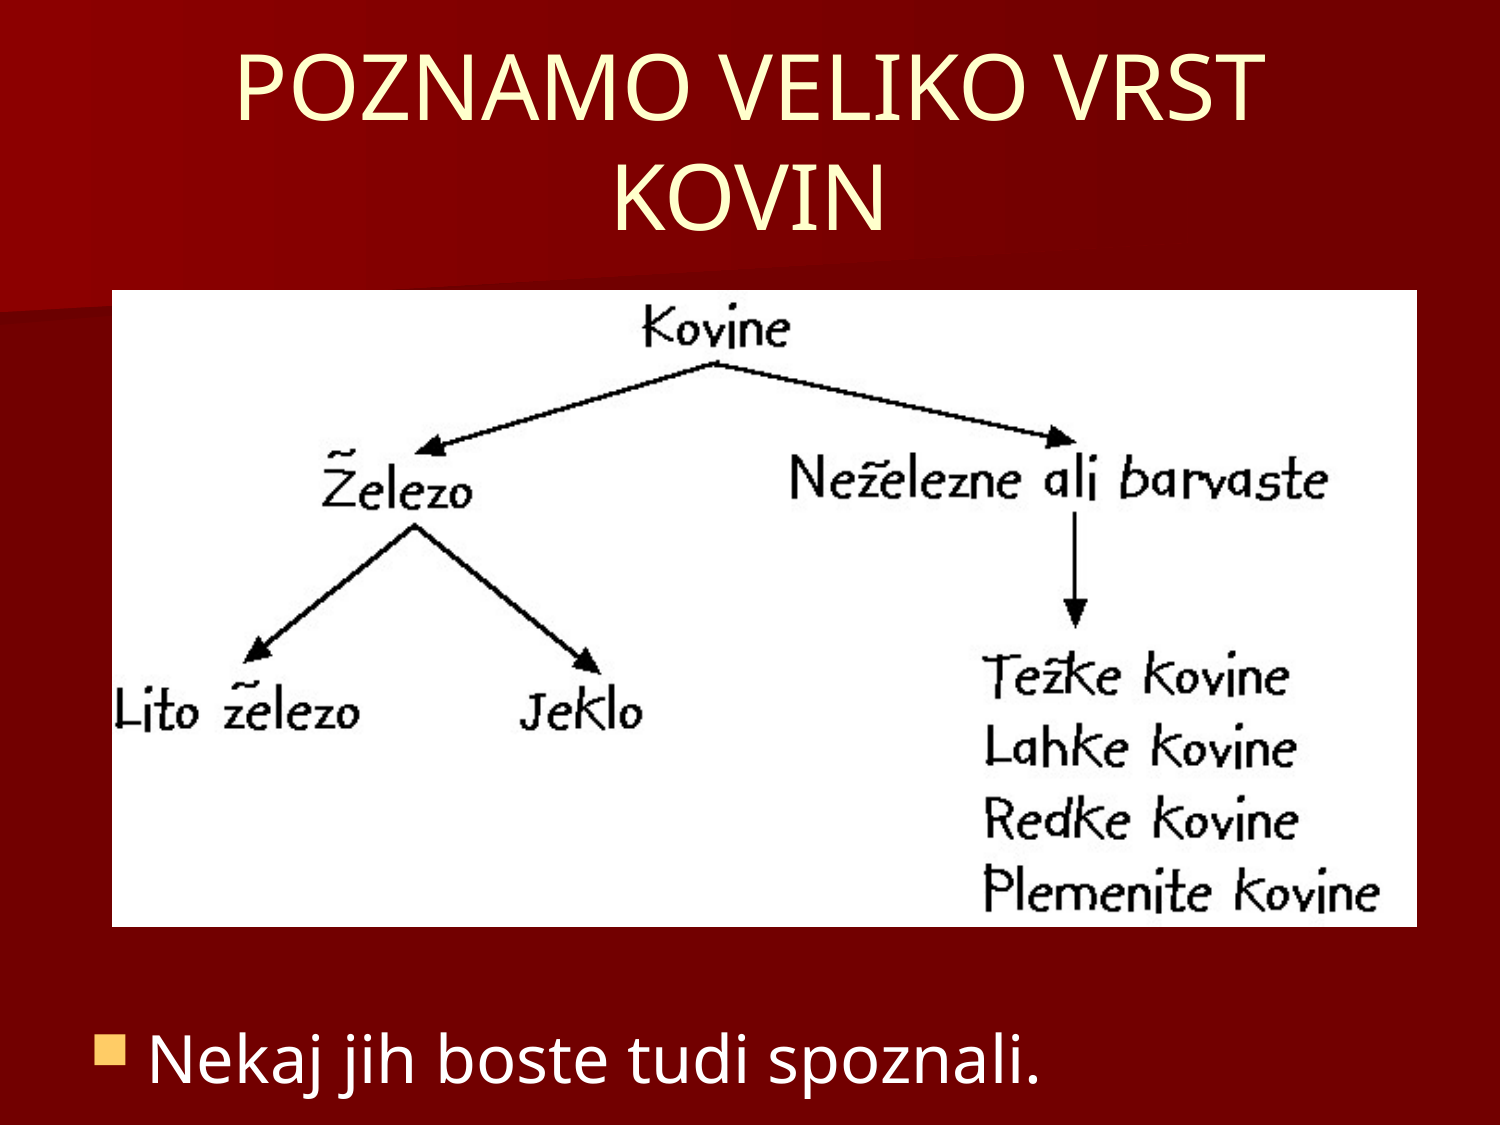

# POZNAMO VELIKO VRST KOVIN
Nekaj jih boste tudi spoznali.